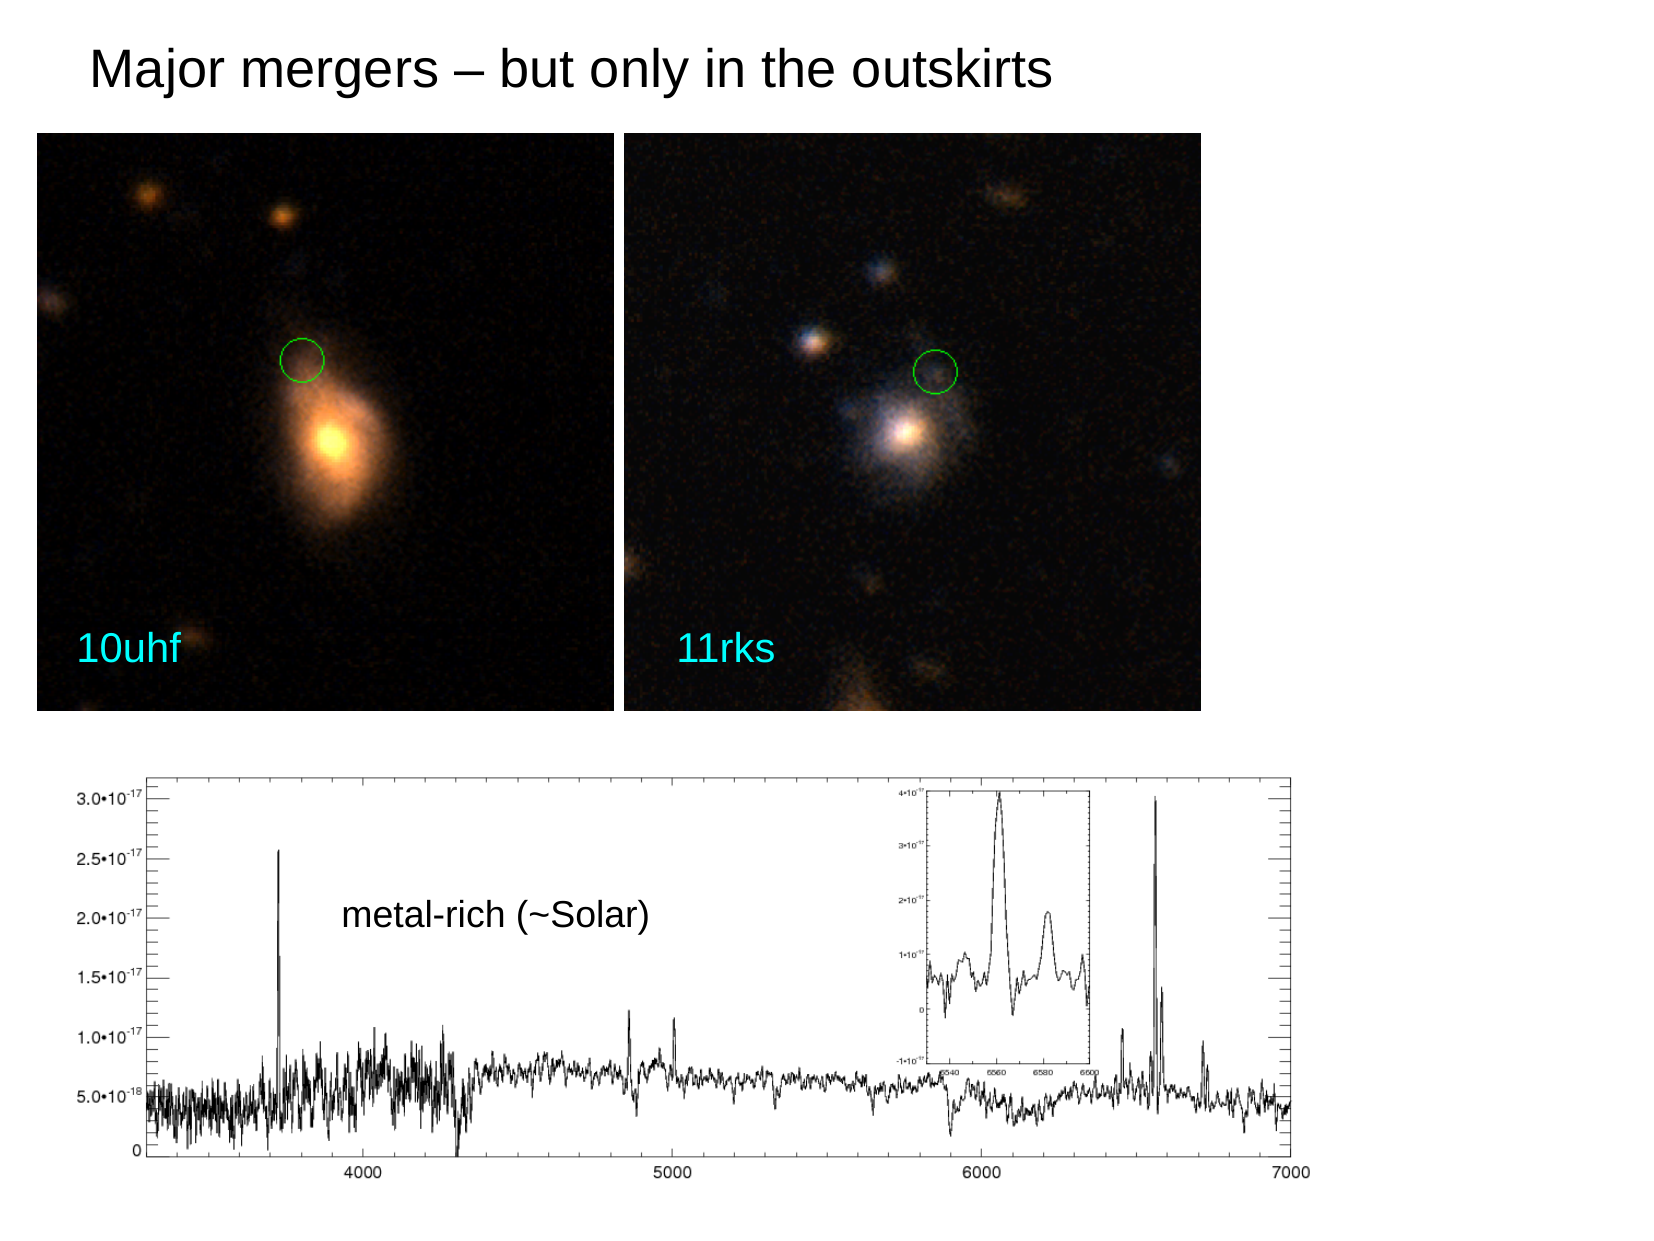

Major mergers – but only in the outskirts
10uhf							11rks
metal-rich (~Solar)